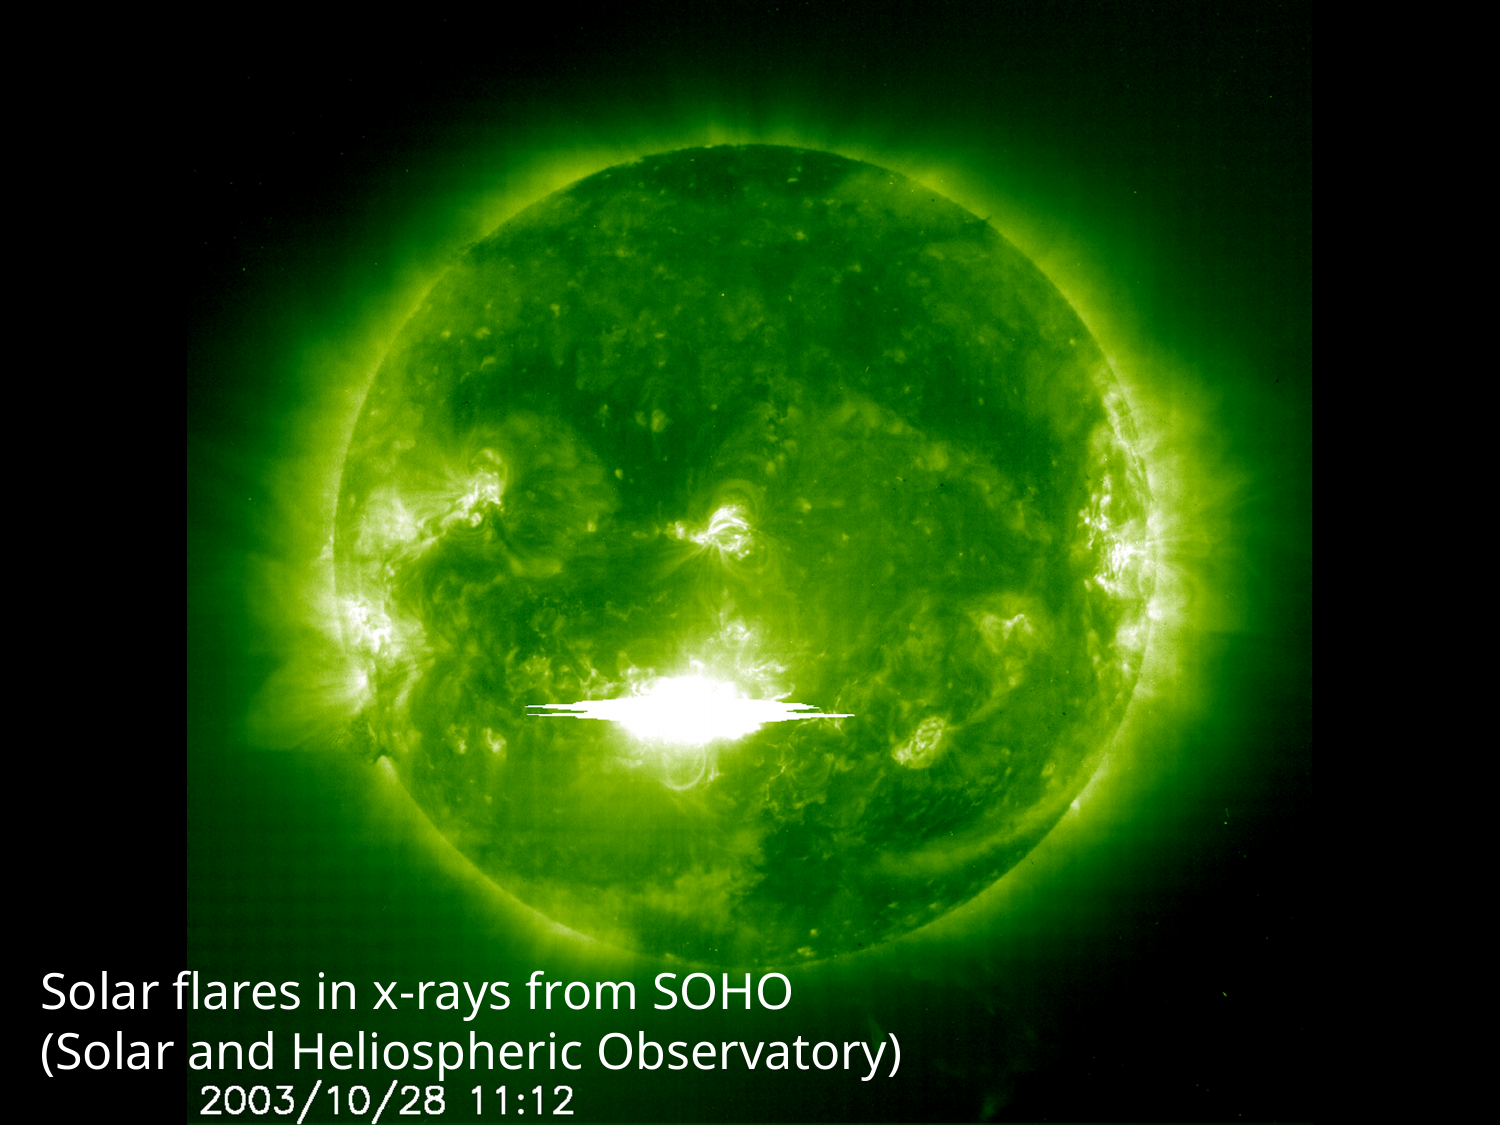

Solar flares in x-rays from SOHO
(Solar and Heliospheric Observatory)